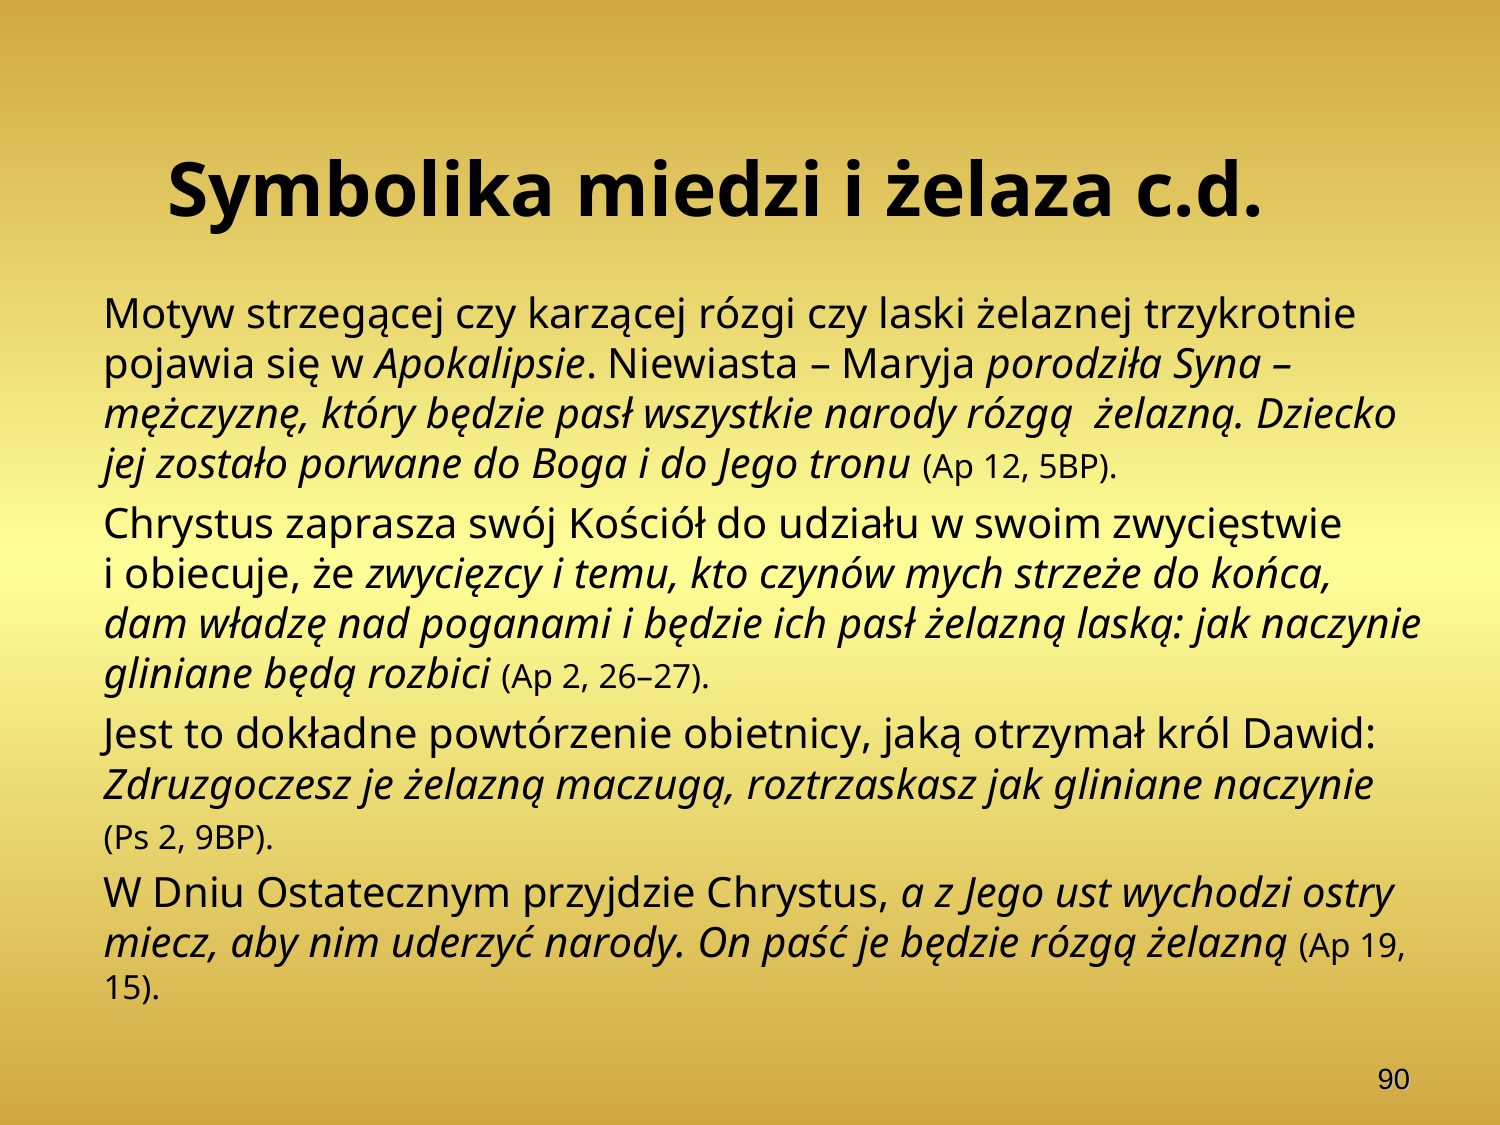

# Symbolika miedzi i żelaza c.d.
Motyw strzegącej czy karzącej rózgi czy laski żelaznej trzykrotnie pojawia się w Apokalipsie. Niewiasta – Maryja porodziła Syna – mężczyznę, który będzie pasł wszystkie narody rózgą żelazną. Dziecko jej zostało porwane do Boga i do Jego tronu (Ap 12, 5BP).
Chrystus zaprasza swój Kościół do udziału w swoim zwycięstwie
i obiecuje, że zwycięzcy i temu, kto czynów mych strzeże do końca, dam władzę nad poganami i będzie ich pasł żelazną laską: jak naczynie gliniane będą rozbici (Ap 2, 26–27).
Jest to dokładne powtórzenie obietnicy, jaką otrzymał król Dawid: Zdruzgoczesz je żelazną maczugą, roztrzaskasz jak gliniane naczynie
(Ps 2, 9BP).
W Dniu Ostatecznym przyjdzie Chrystus, a z Jego ust wychodzi ostry miecz, aby nim uderzyć narody. On paść je będzie rózgą żelazną (Ap 19, 15).